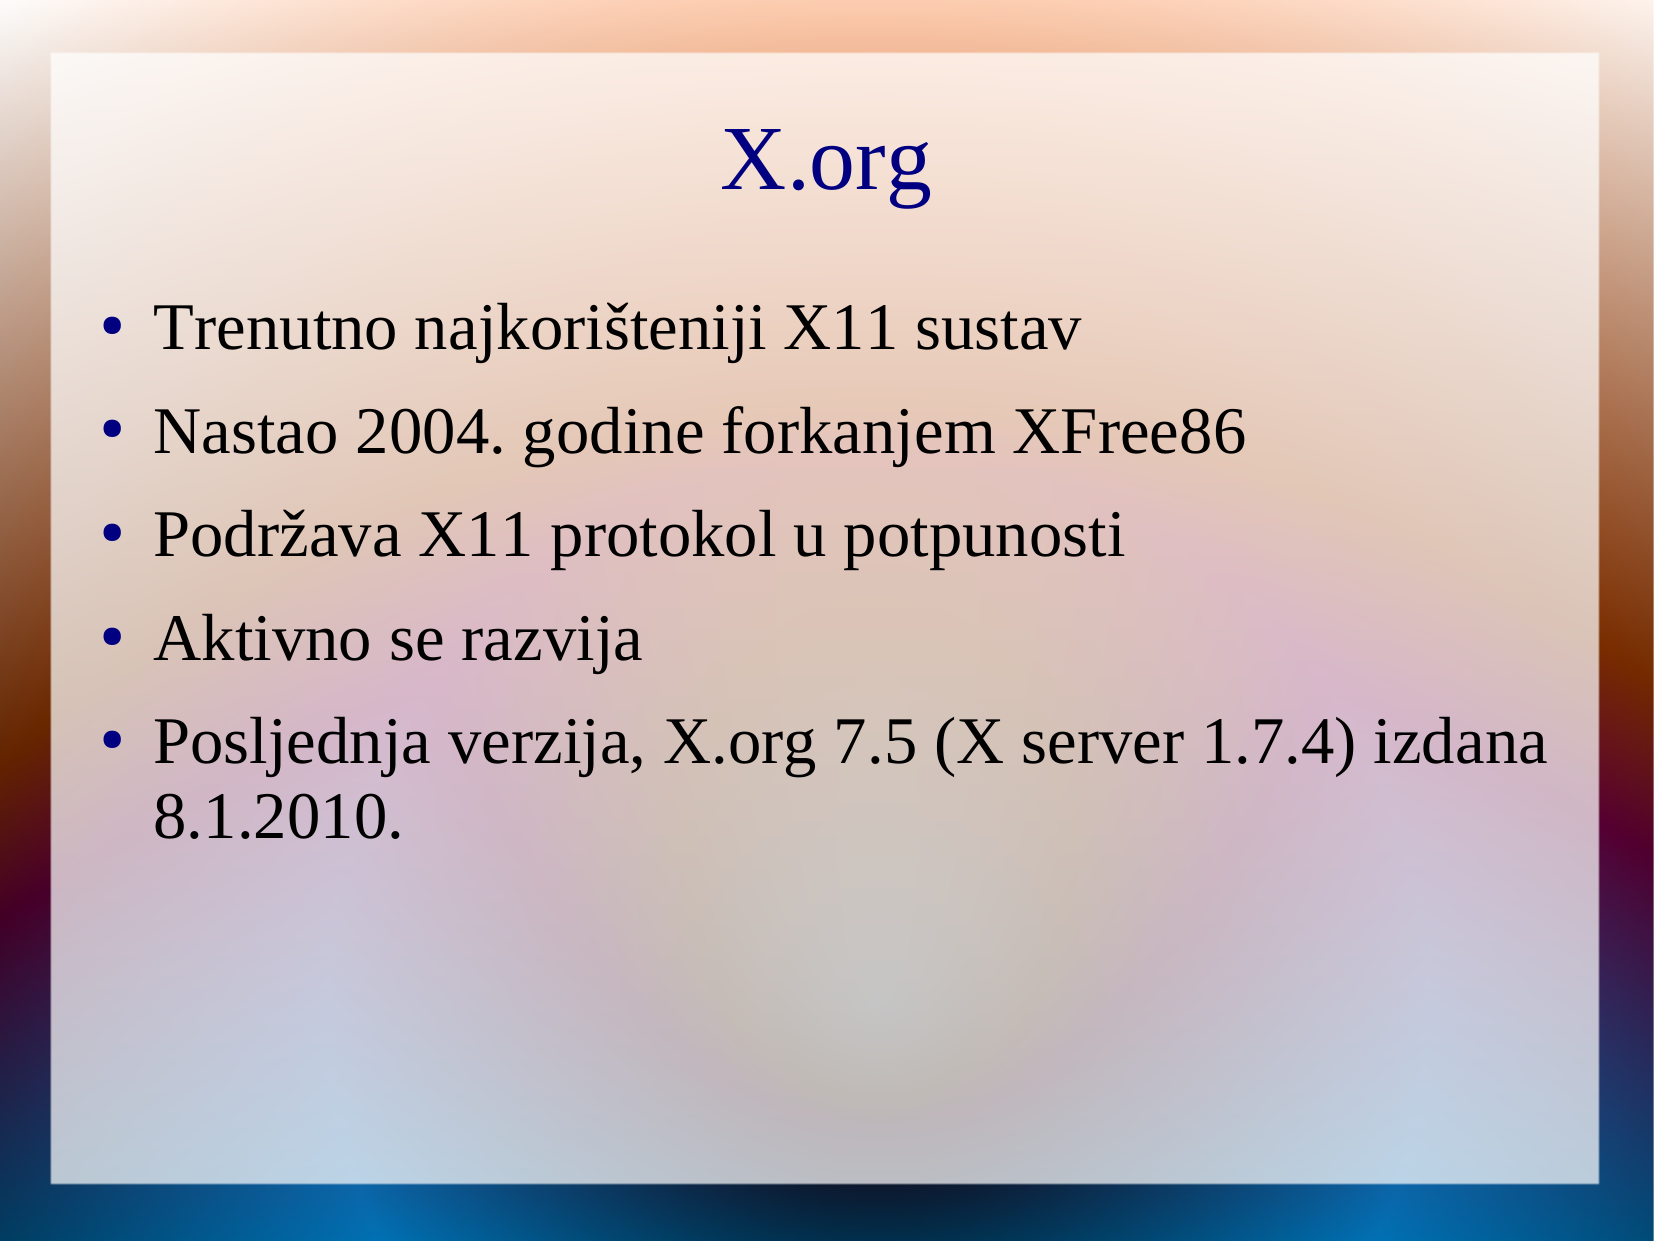

# X.org
Trenutno najkorišteniji X11 sustav
Nastao 2004. godine forkanjem XFree86
Podržava X11 protokol u potpunosti
Aktivno se razvija
Posljednja verzija, X.org 7.5 (X server 1.7.4) izdana 8.1.2010.